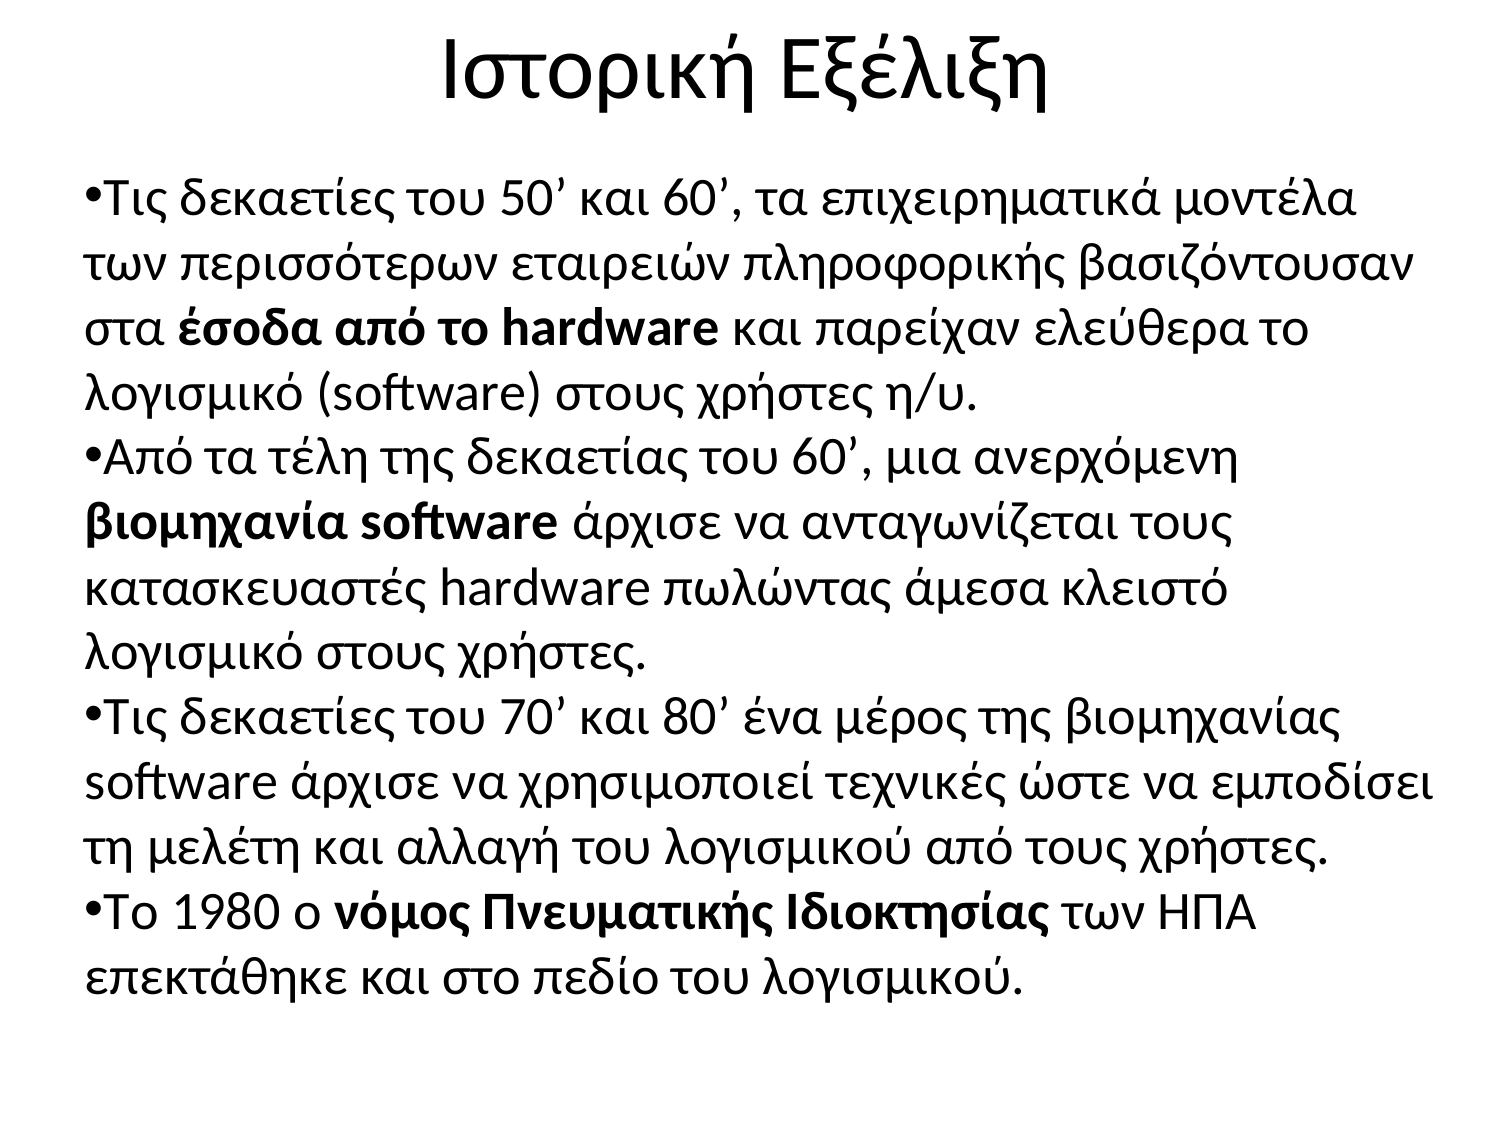

Ιστορική Εξέλιξη
17/5/2013
Θεματα ΚτΠ/Γ
Τις δεκαετίες του 50’ και 60’, τα επιχειρηματικά μοντέλα των περισσότερων εταιρειών πληροφορικής βασιζόντουσαν στα έσοδα από το hardware και παρείχαν ελεύθερα το λογισμικό (software) στους χρήστες η/υ.
Από τα τέλη της δεκαετίας του 60’, μια ανερχόμενη βιομηχανία software άρχισε να ανταγωνίζεται τους κατασκευαστές hardware πωλώντας άμεσα κλειστό λογισμικό στους χρήστες.
Τις δεκαετίες του 70’ και 80’ ένα μέρος της βιομηχανίας software άρχισε να χρησιμοποιεί τεχνικές ώστε να εμποδίσει τη μελέτη και αλλαγή του λογισμικού από τους χρήστες.
Το 1980 ο νόμος Πνευματικής Ιδιοκτησίας των ΗΠΑ επεκτάθηκε και στο πεδίο του λογισμικού.